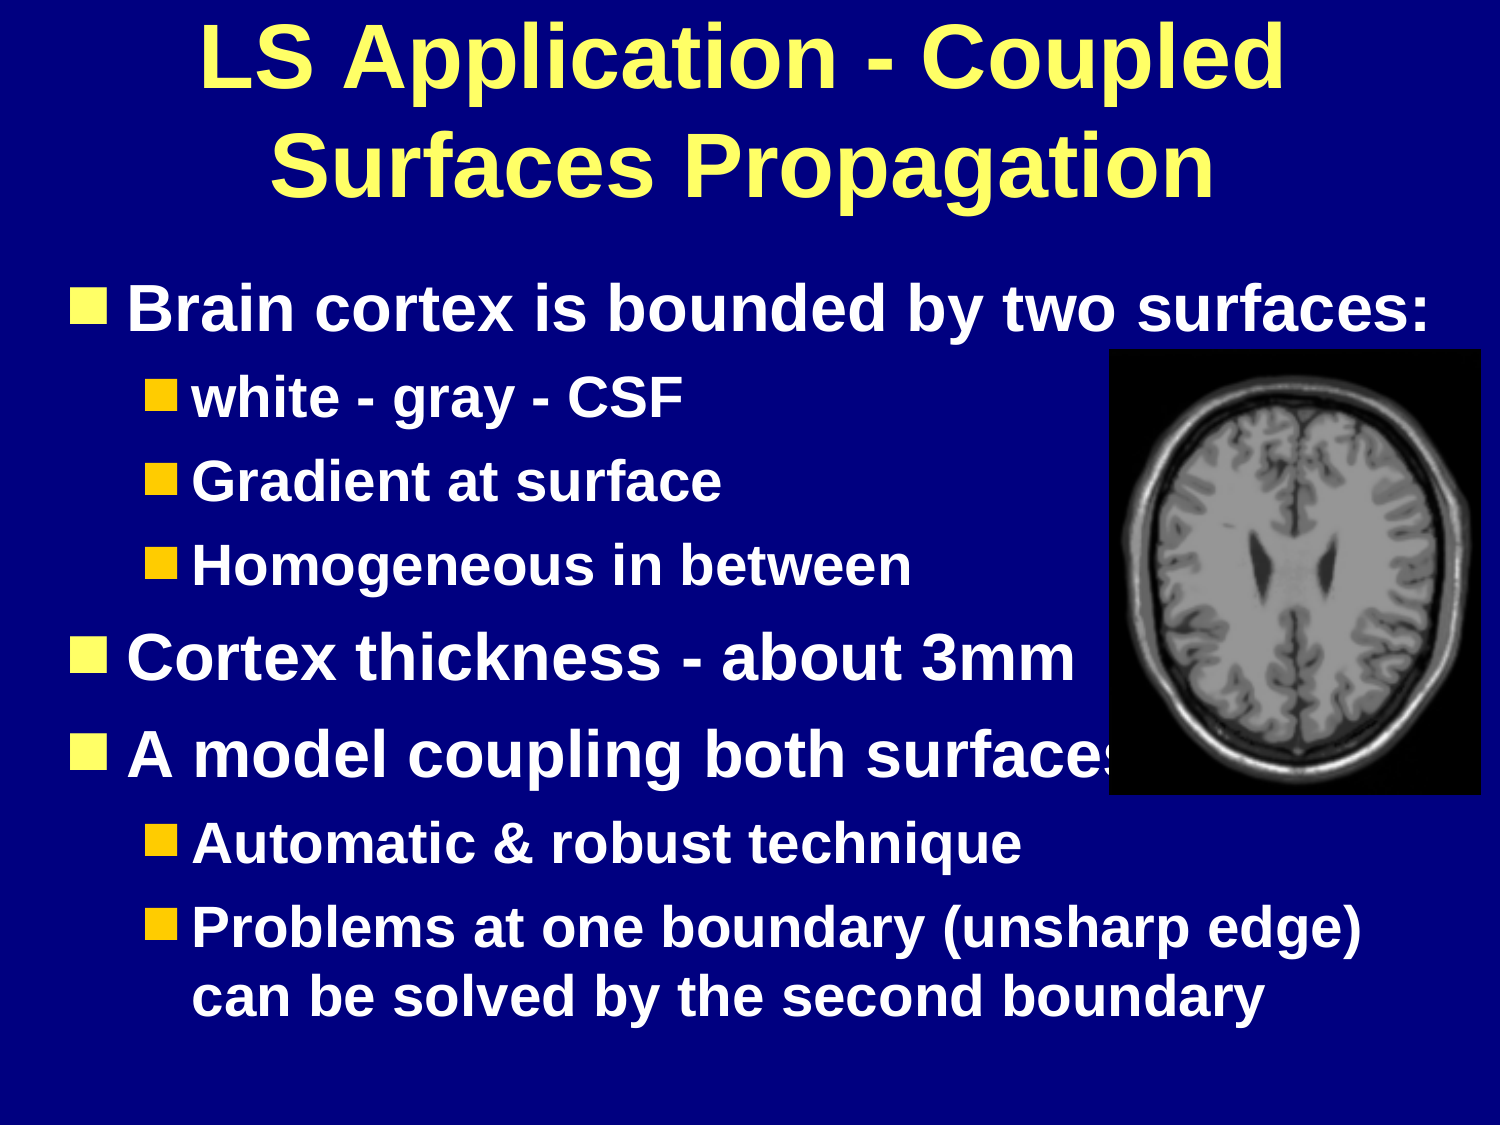

# LS Application - Coupled Surfaces Propagation
Brain cortex is bounded by two surfaces:
white - gray - CSF
Gradient at surface
Homogeneous in between
Cortex thickness - about 3mm
A model coupling both surfaces
Automatic & robust technique
Problems at one boundary (unsharp edge) can be solved by the second boundary